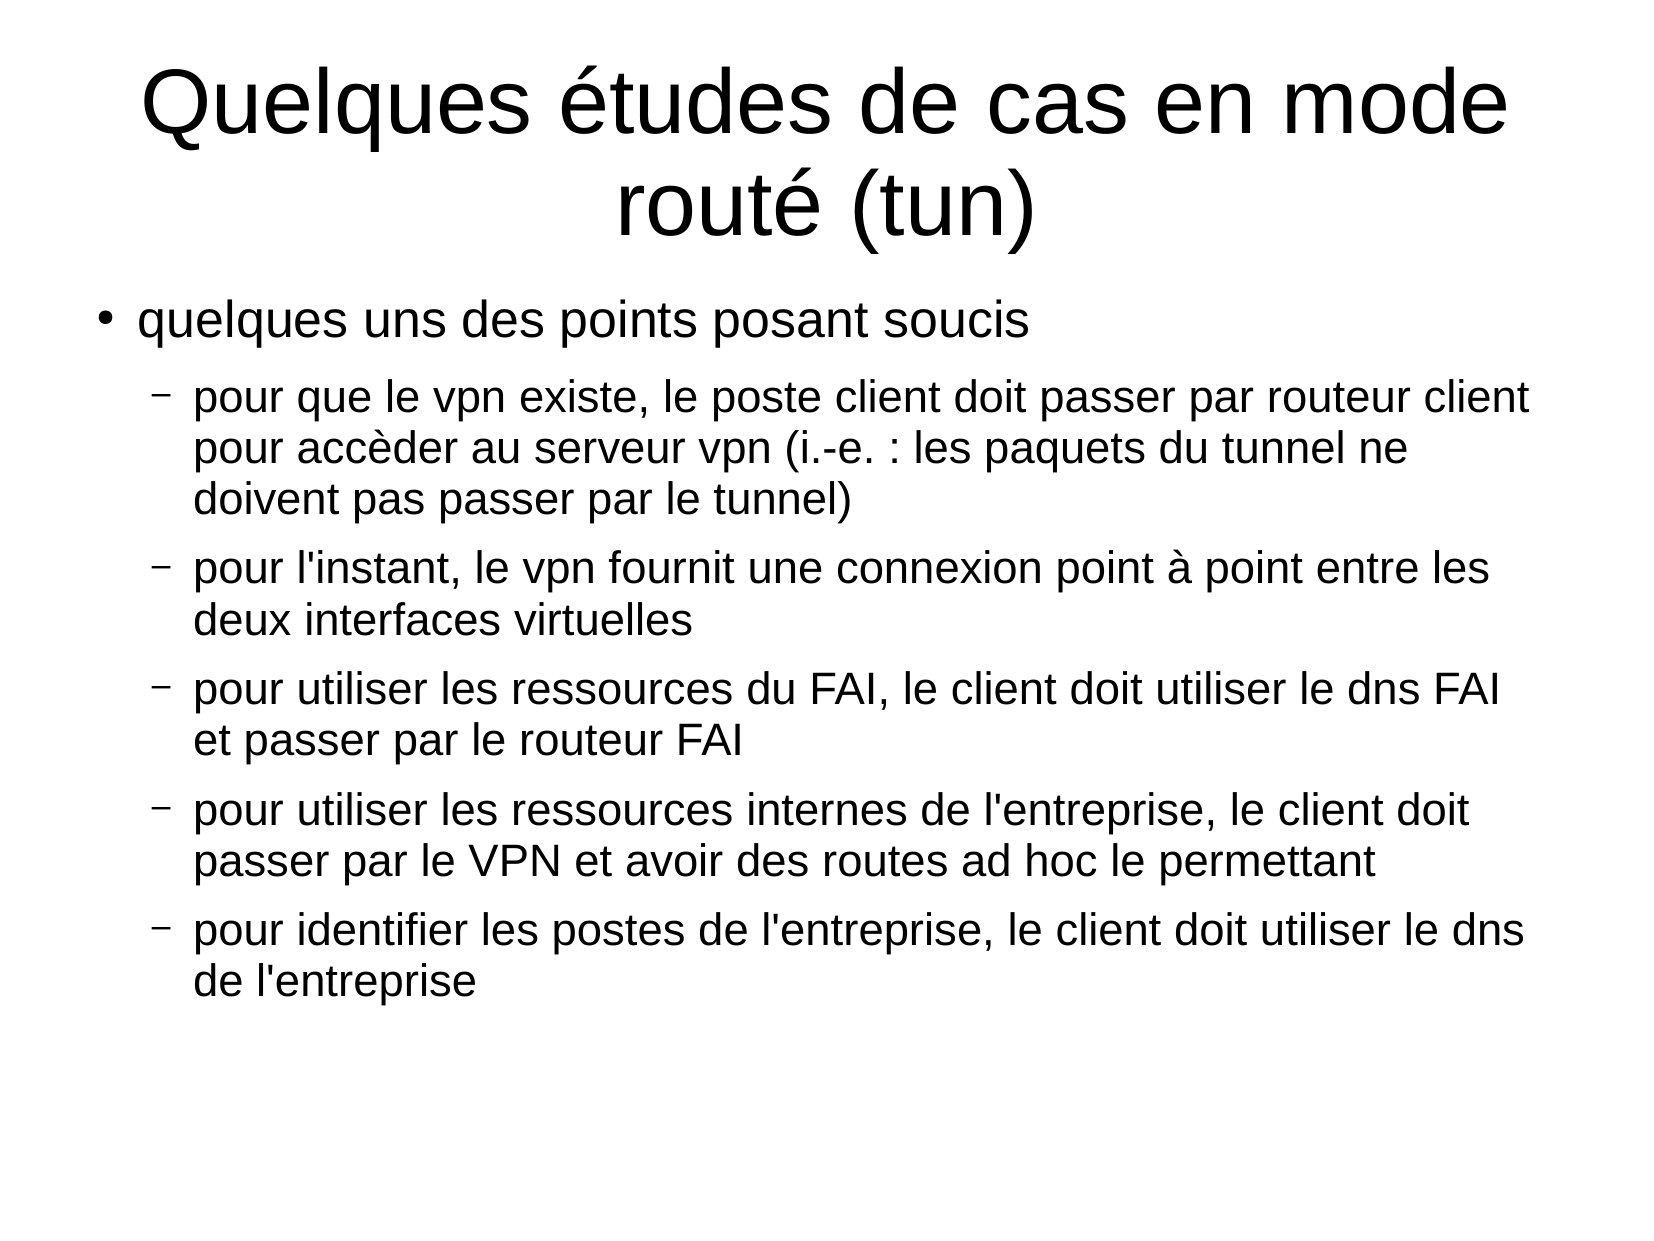

# Quelques études de cas en mode routé (tun)
quelques uns des points posant soucis
pour que le vpn existe, le poste client doit passer par routeur client pour accèder au serveur vpn (i.-e. : les paquets du tunnel ne doivent pas passer par le tunnel)
pour l'instant, le vpn fournit une connexion point à point entre les deux interfaces virtuelles
pour utiliser les ressources du FAI, le client doit utiliser le dns FAI et passer par le routeur FAI
pour utiliser les ressources internes de l'entreprise, le client doit passer par le VPN et avoir des routes ad hoc le permettant
pour identifier les postes de l'entreprise, le client doit utiliser le dns de l'entreprise